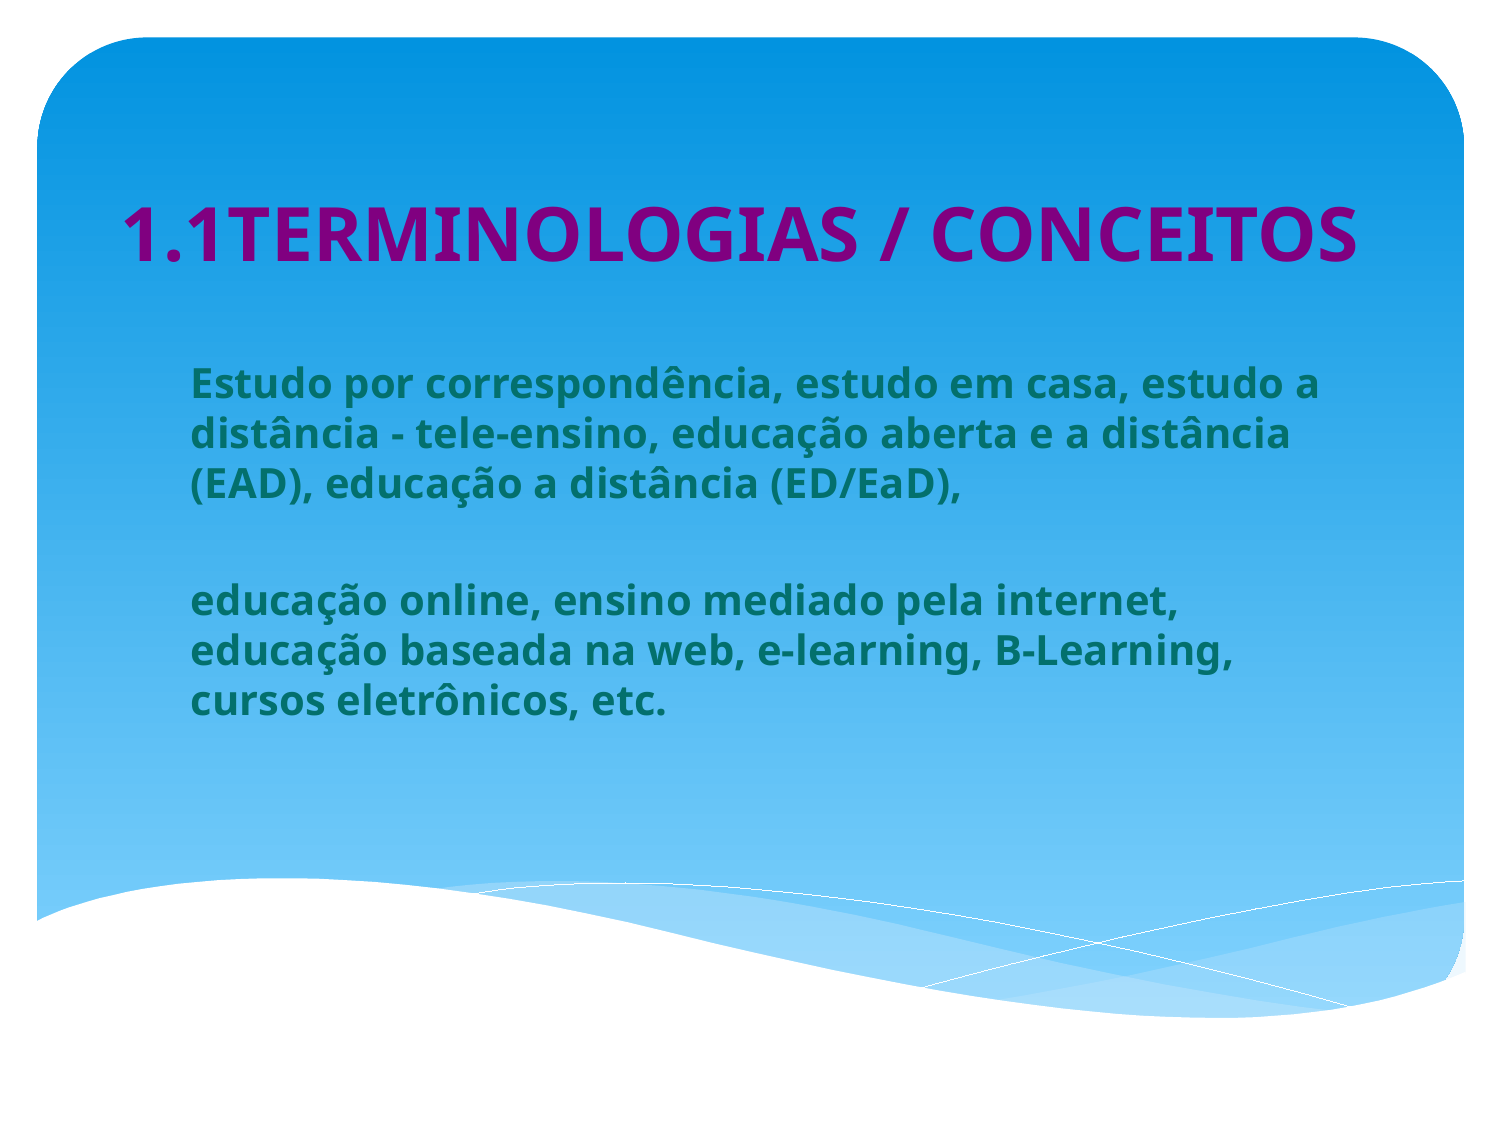

# 1.1TERMINOLOGIAS / CONCEITOS
Estudo por correspondência, estudo em casa, estudo a distância - tele-ensino, educação aberta e a distância (EAD), educação a distância (ED/EaD),
educação online, ensino mediado pela internet, educação baseada na web, e-learning, B-Learning, cursos eletrônicos, etc.